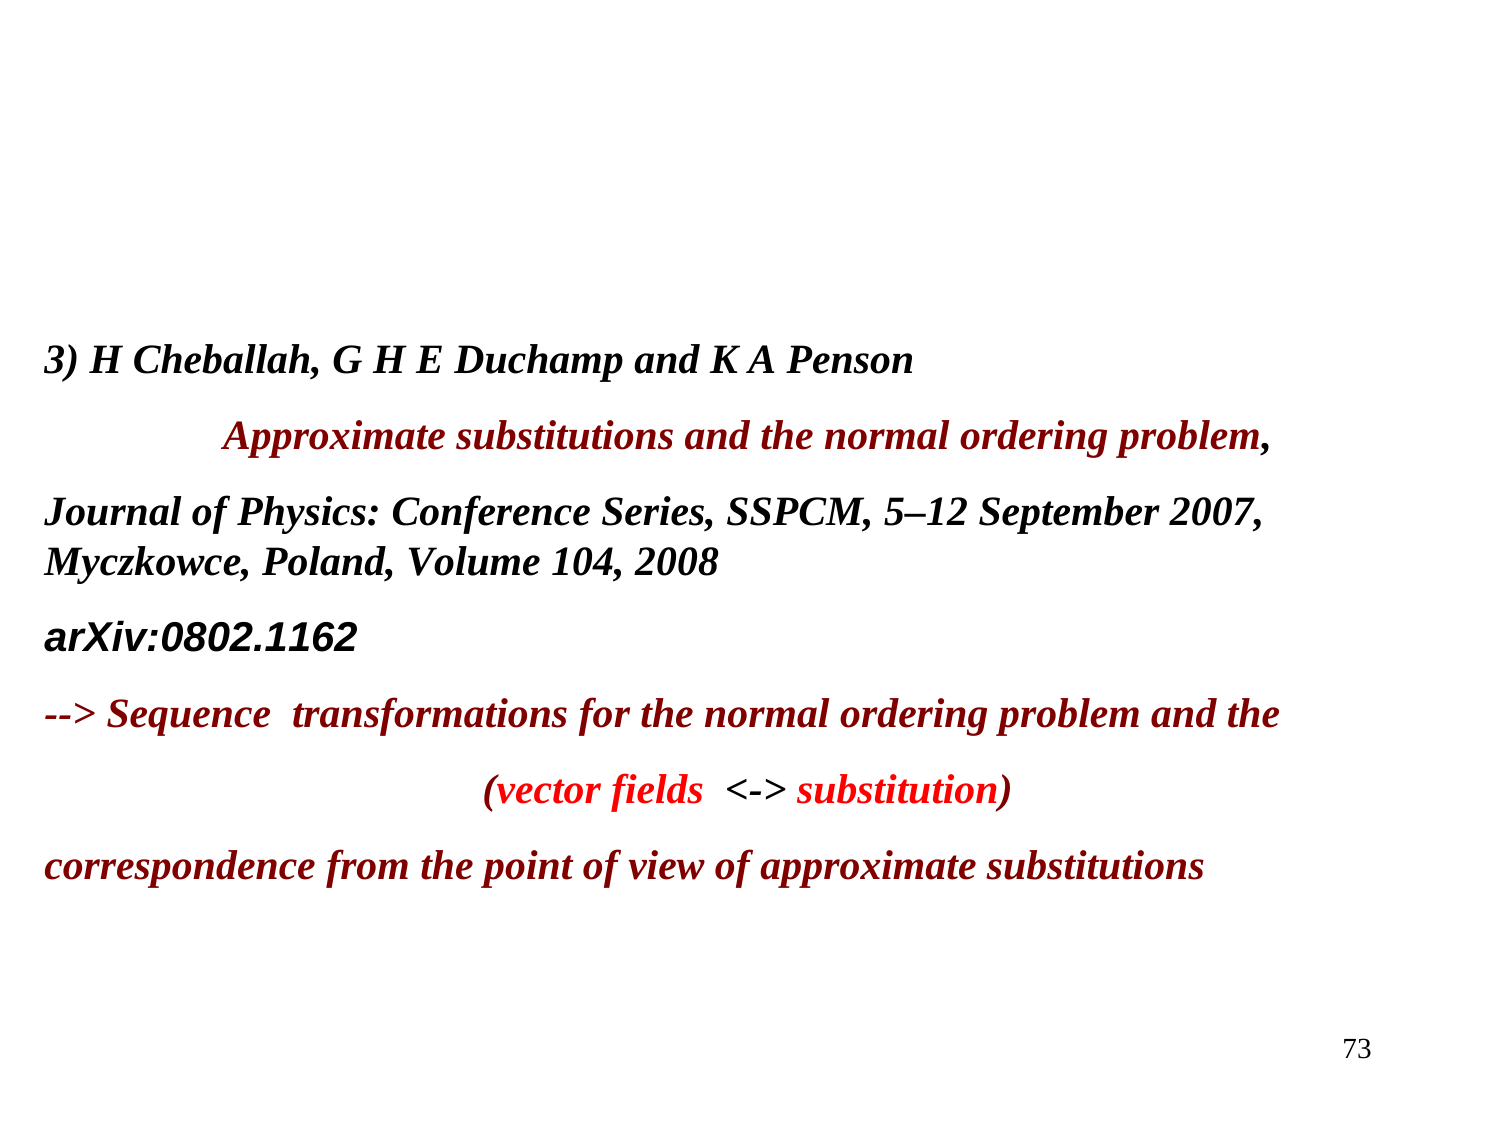

3) H Cheballah, G H E Duchamp and K A Penson
Approximate substitutions and the normal ordering problem,
Journal of Physics: Conference Series, SSPCM, 5–12 September 2007, Myczkowce, Poland, Volume 104, 2008
arXiv:0802.1162
--> Sequence transformations for the normal ordering problem and the
(vector fields <-> substitution)
correspondence from the point of view of approximate substitutions
73